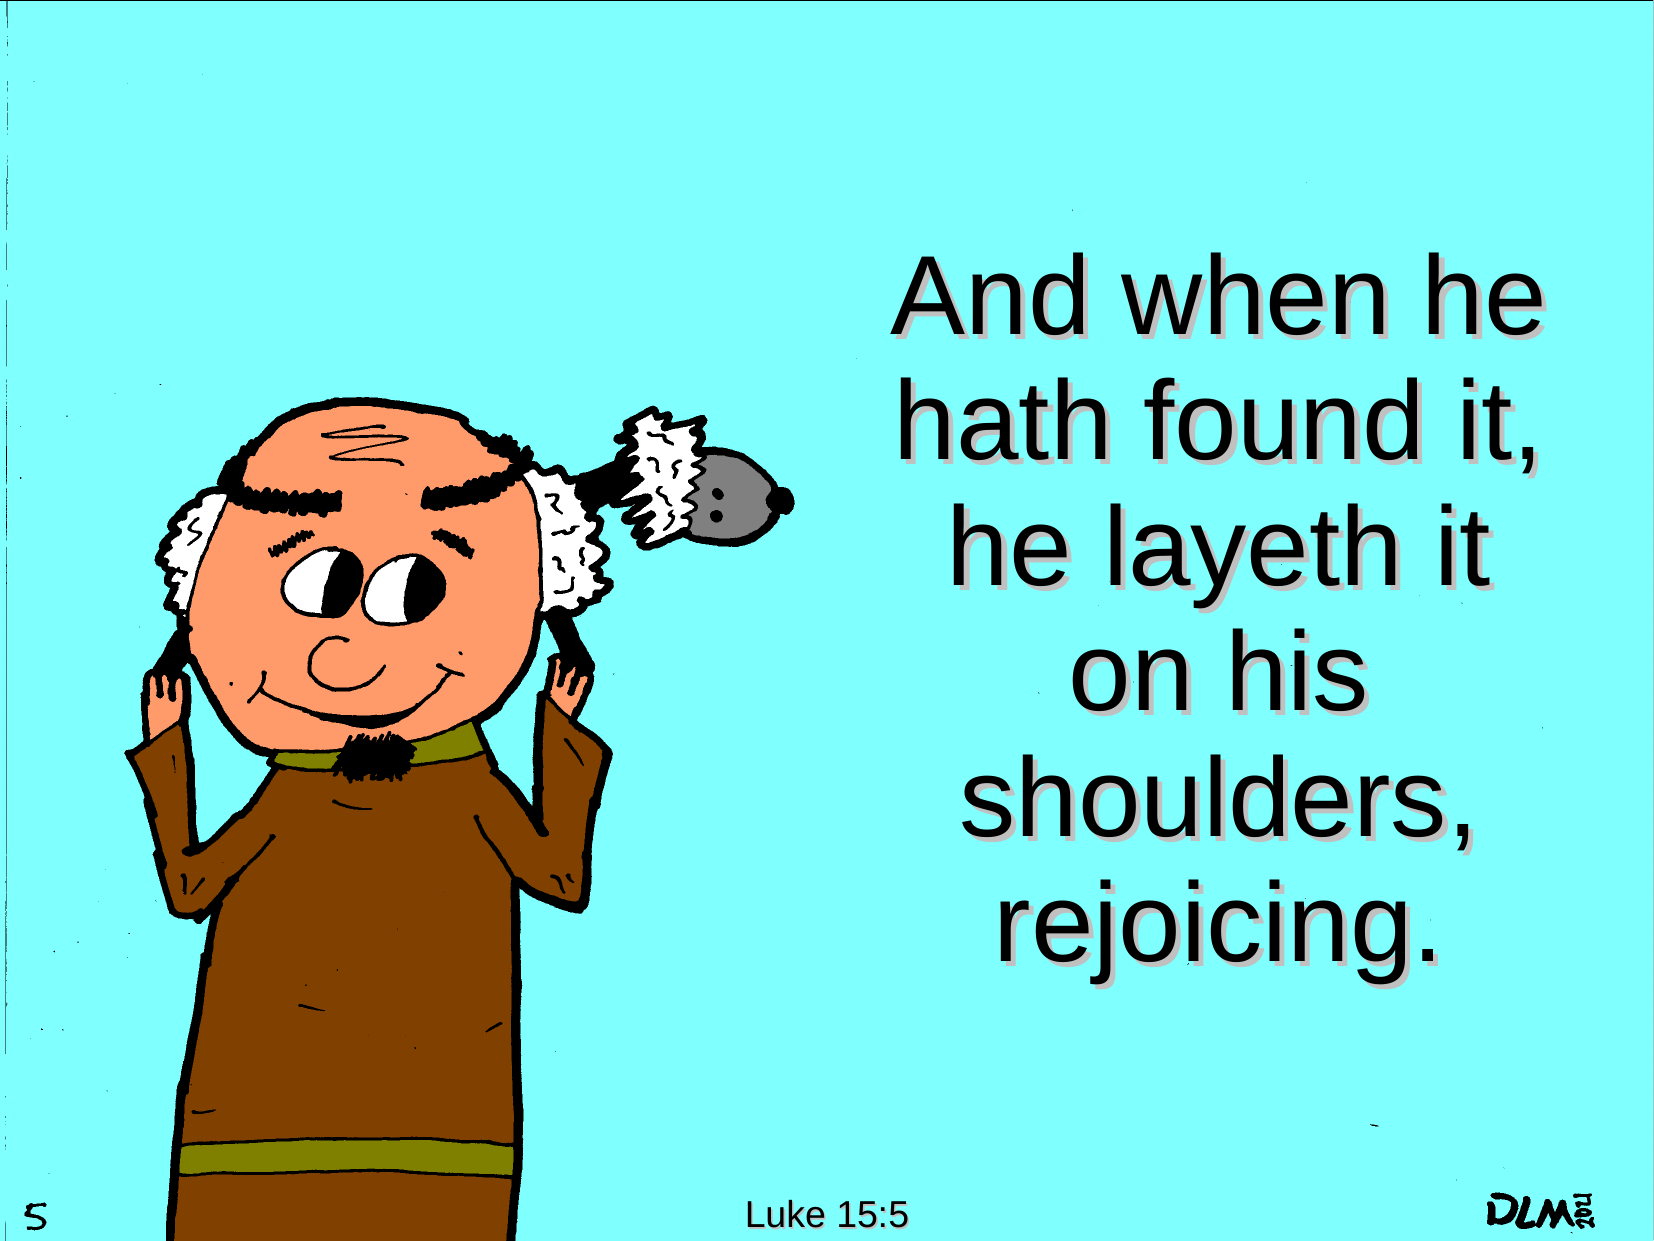

And when he hath found it, he layeth it on his shoulders, rejoicing.
Luke 15:5